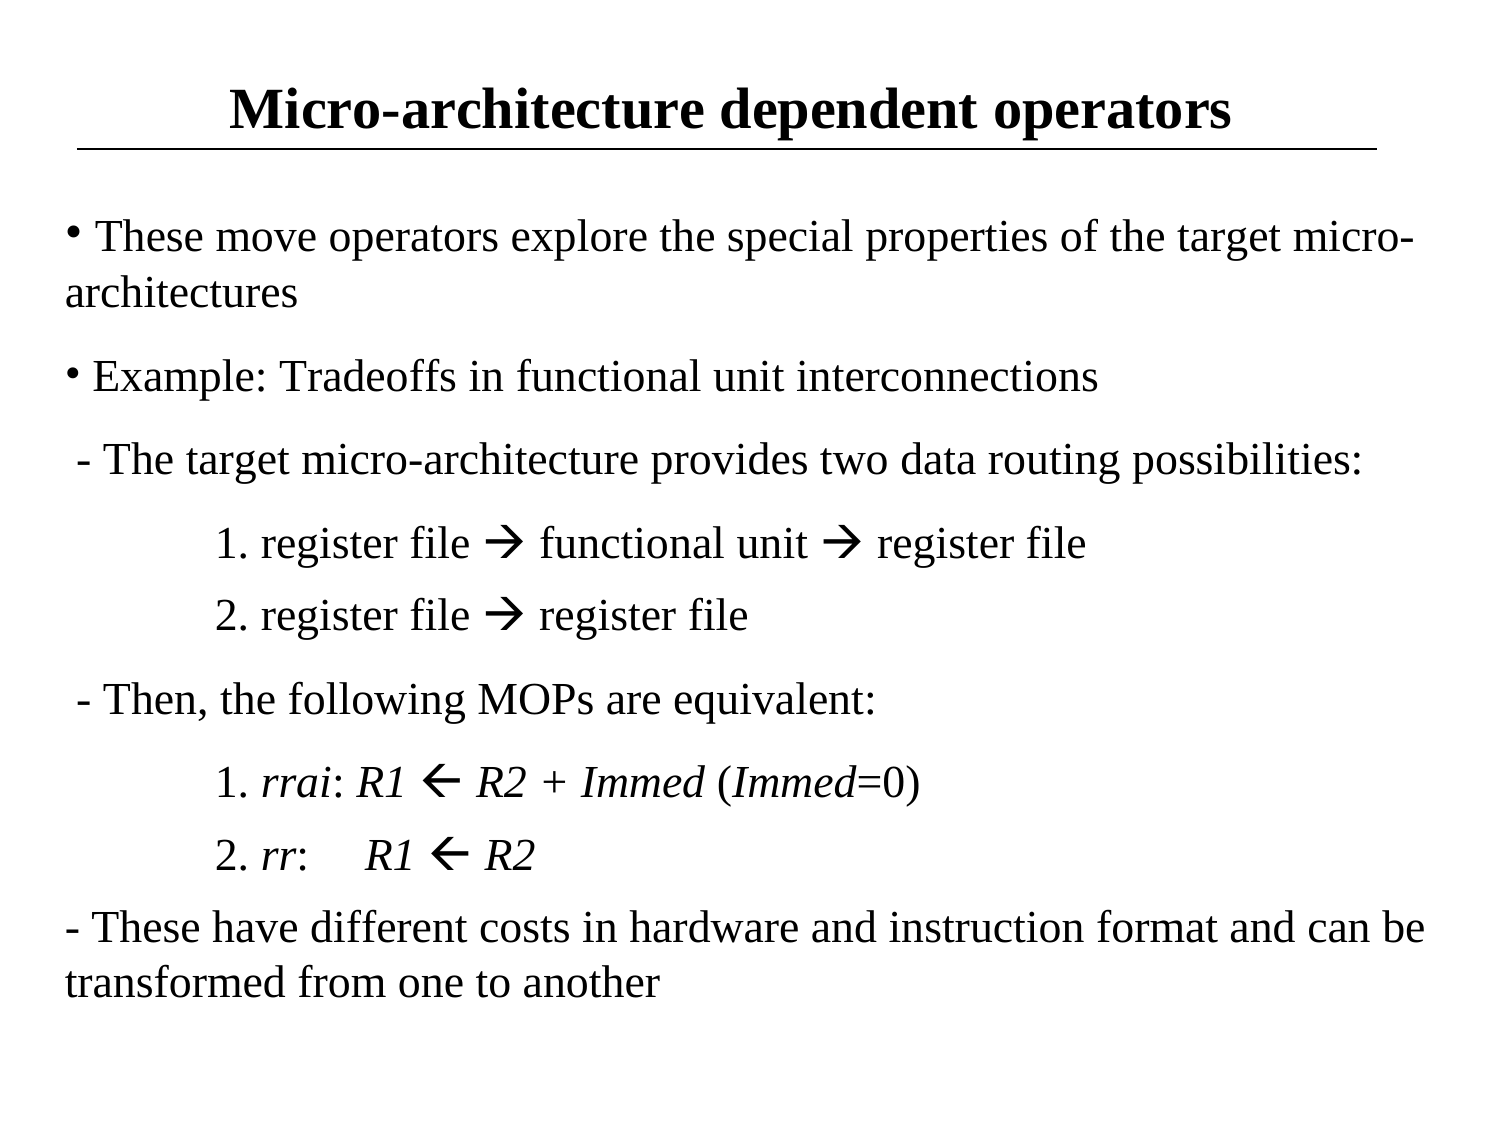

# Micro-architecture dependent operators
 These move operators explore the special properties of the target micro-architectures
 Example: Tradeoffs in functional unit interconnections
 - The target micro-architecture provides two data routing possibilities:
	1. register file  functional unit  register file
	2. register file  register file
 - Then, the following MOPs are equivalent:
	1. rrai: R1  R2 + Immed (Immed=0)
	2. rr:	R1  R2
- These have different costs in hardware and instruction format and can be transformed from one to another